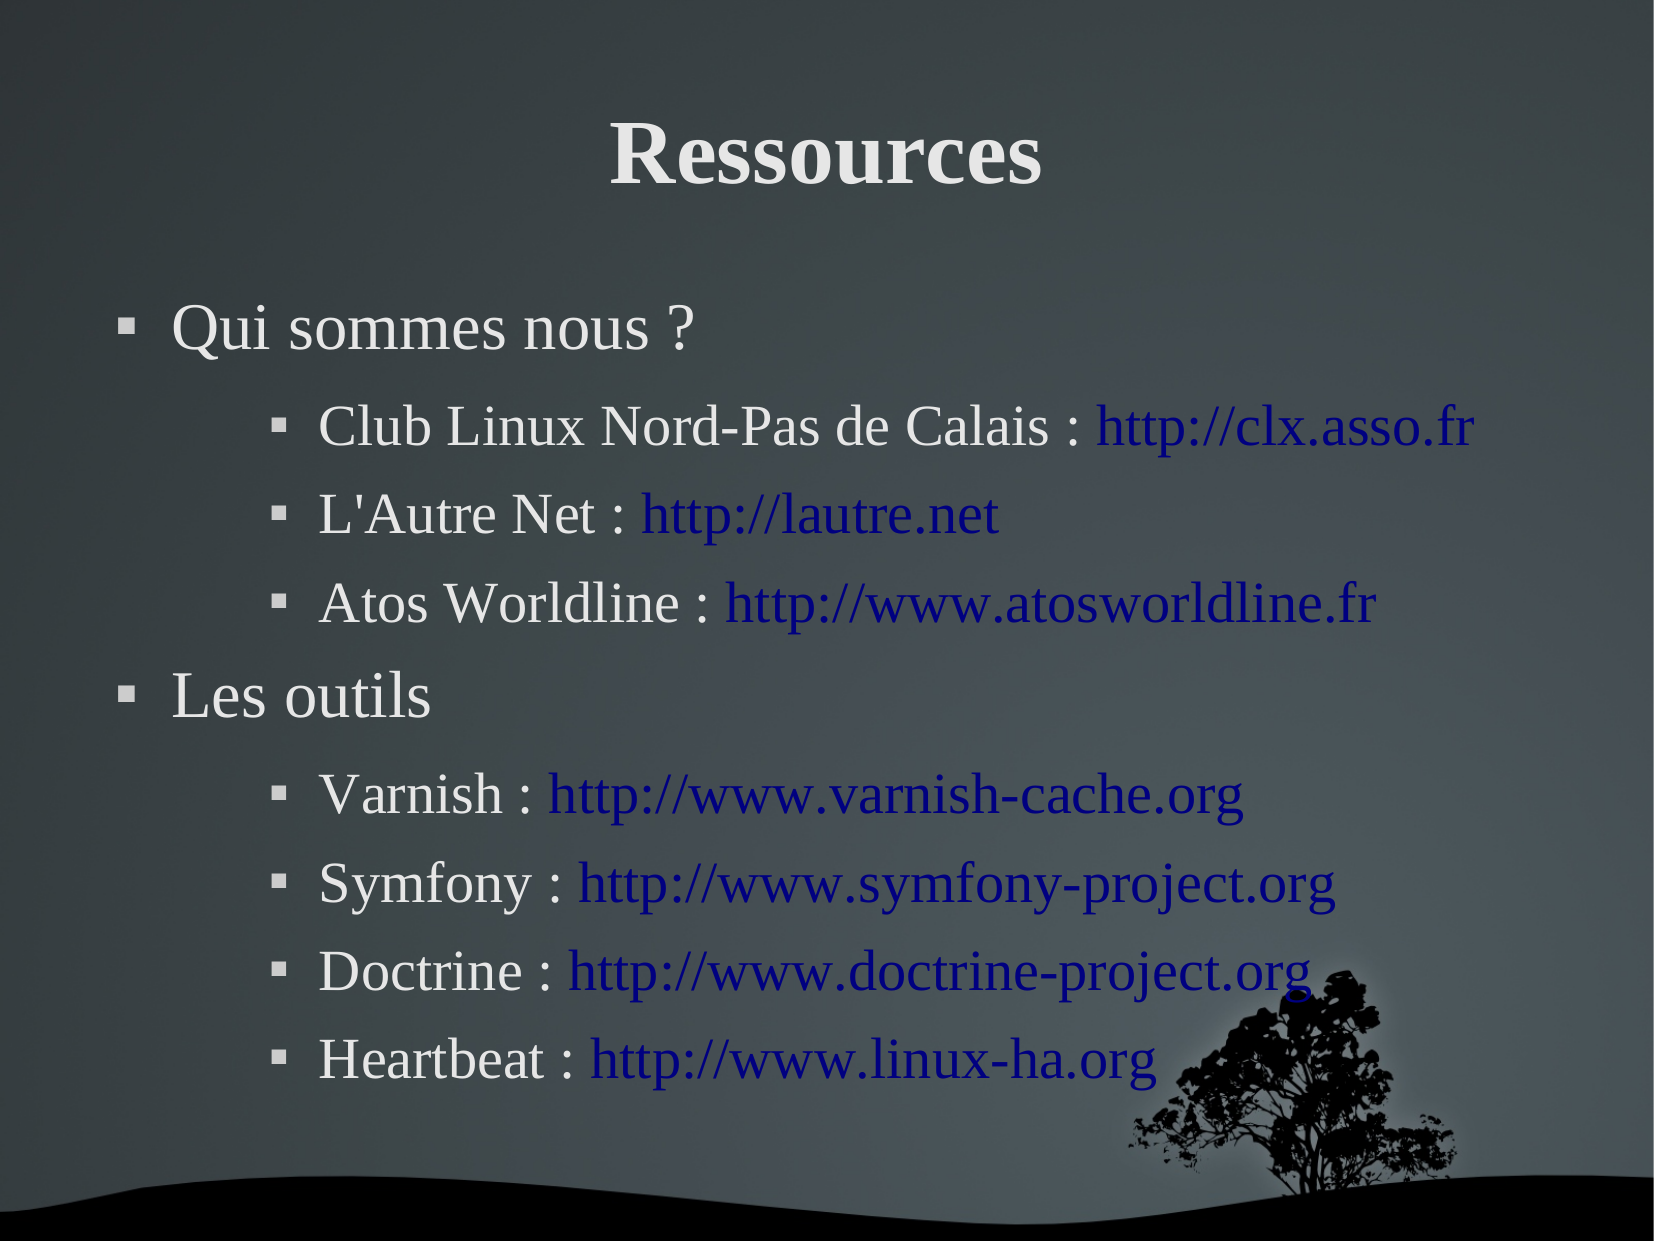

# Ressources
Qui sommes nous ?
Club Linux Nord-Pas de Calais : http://clx.asso.fr
L'Autre Net : http://lautre.net
Atos Worldline : http://www.atosworldline.fr
Les outils
Varnish : http://www.varnish-cache.org
Symfony : http://www.symfony-project.org
Doctrine : http://www.doctrine-project.org
Heartbeat : http://www.linux-ha.org